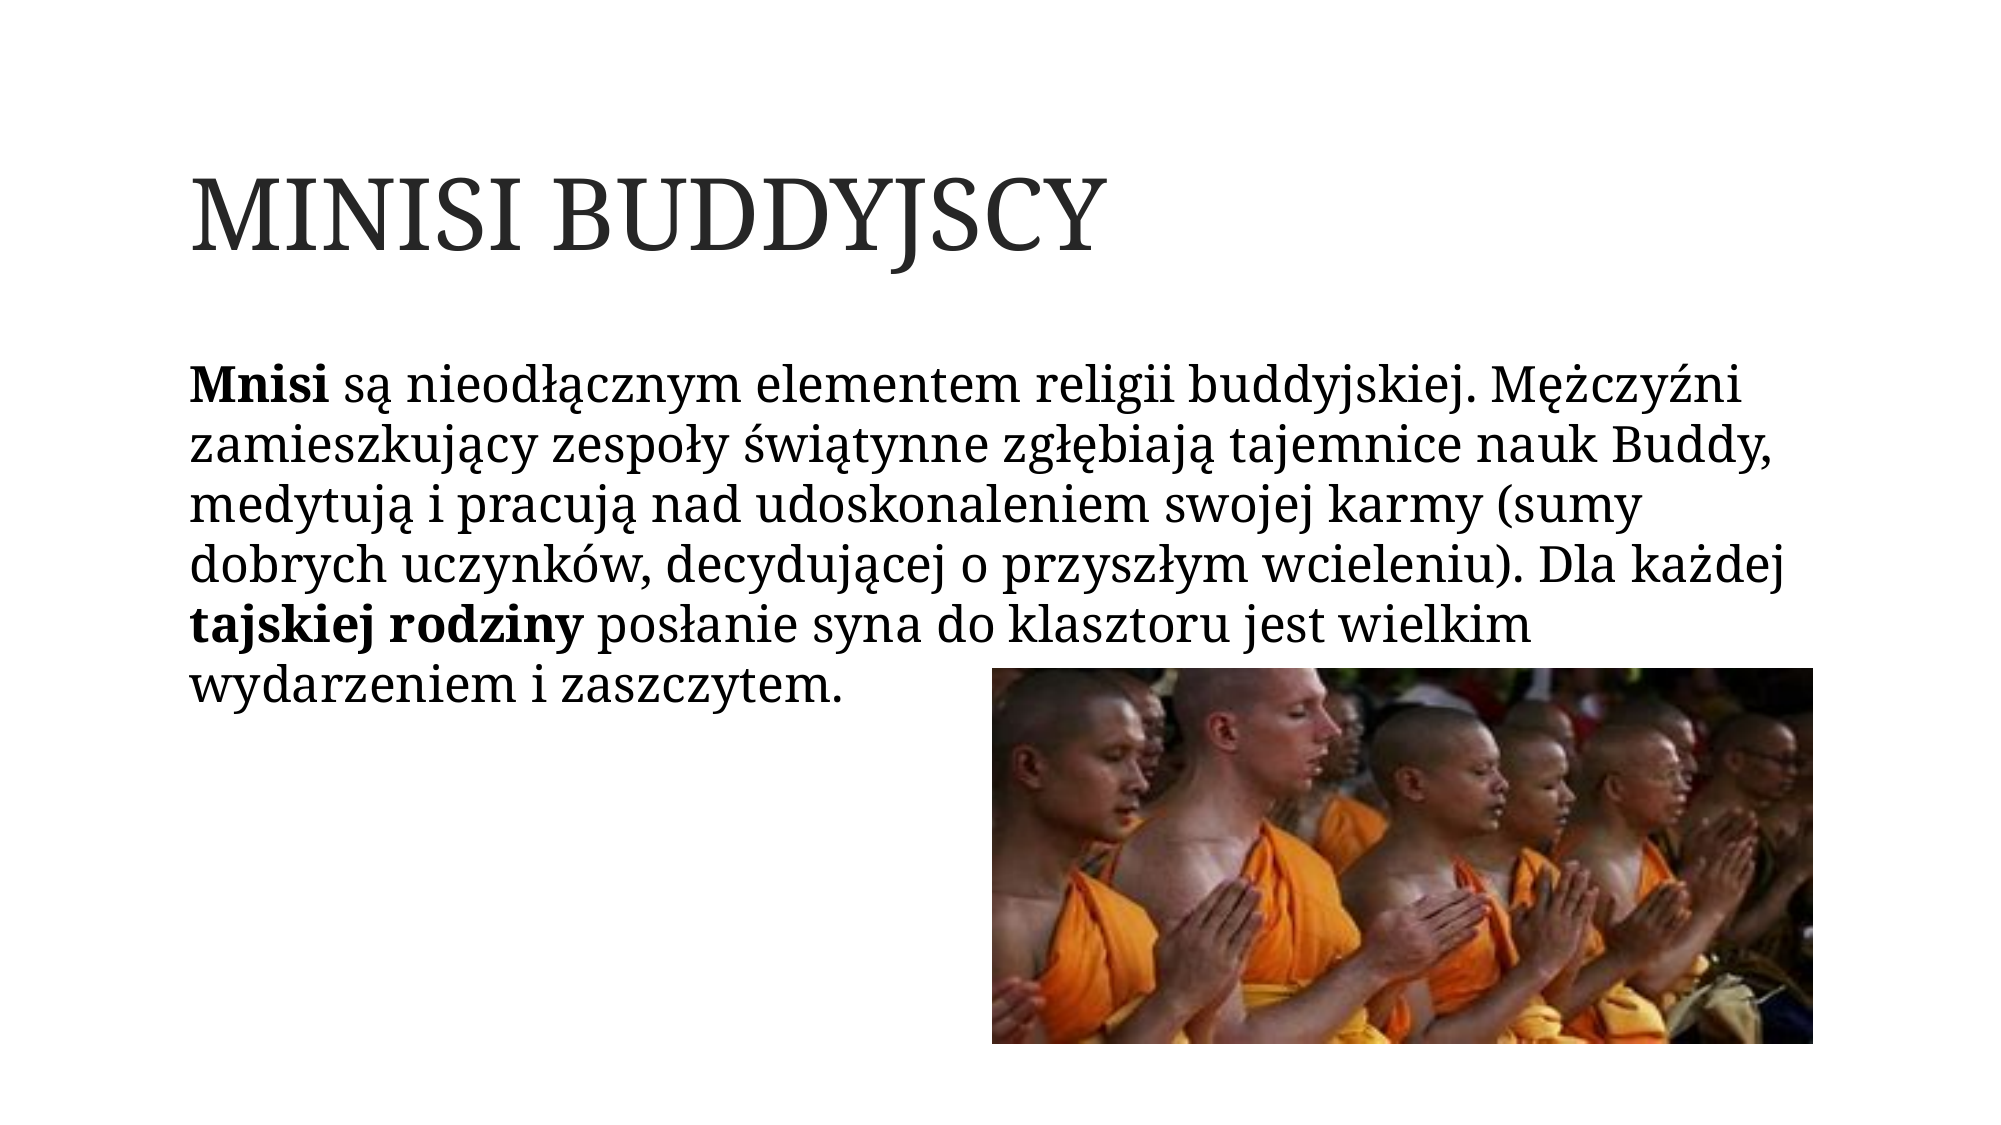

# MINISI BUDDYJSCY
Mnisi są nieodłącznym elementem religii buddyjskiej. Mężczyźni zamieszkujący zespoły świątynne zgłębiają tajemnice nauk Buddy, medytują i pracują nad udoskonaleniem swojej karmy (sumy dobrych uczynków, decydującej o przyszłym wcieleniu). Dla każdej tajskiej rodziny posłanie syna do klasztoru jest wielkim wydarzeniem i zaszczytem.